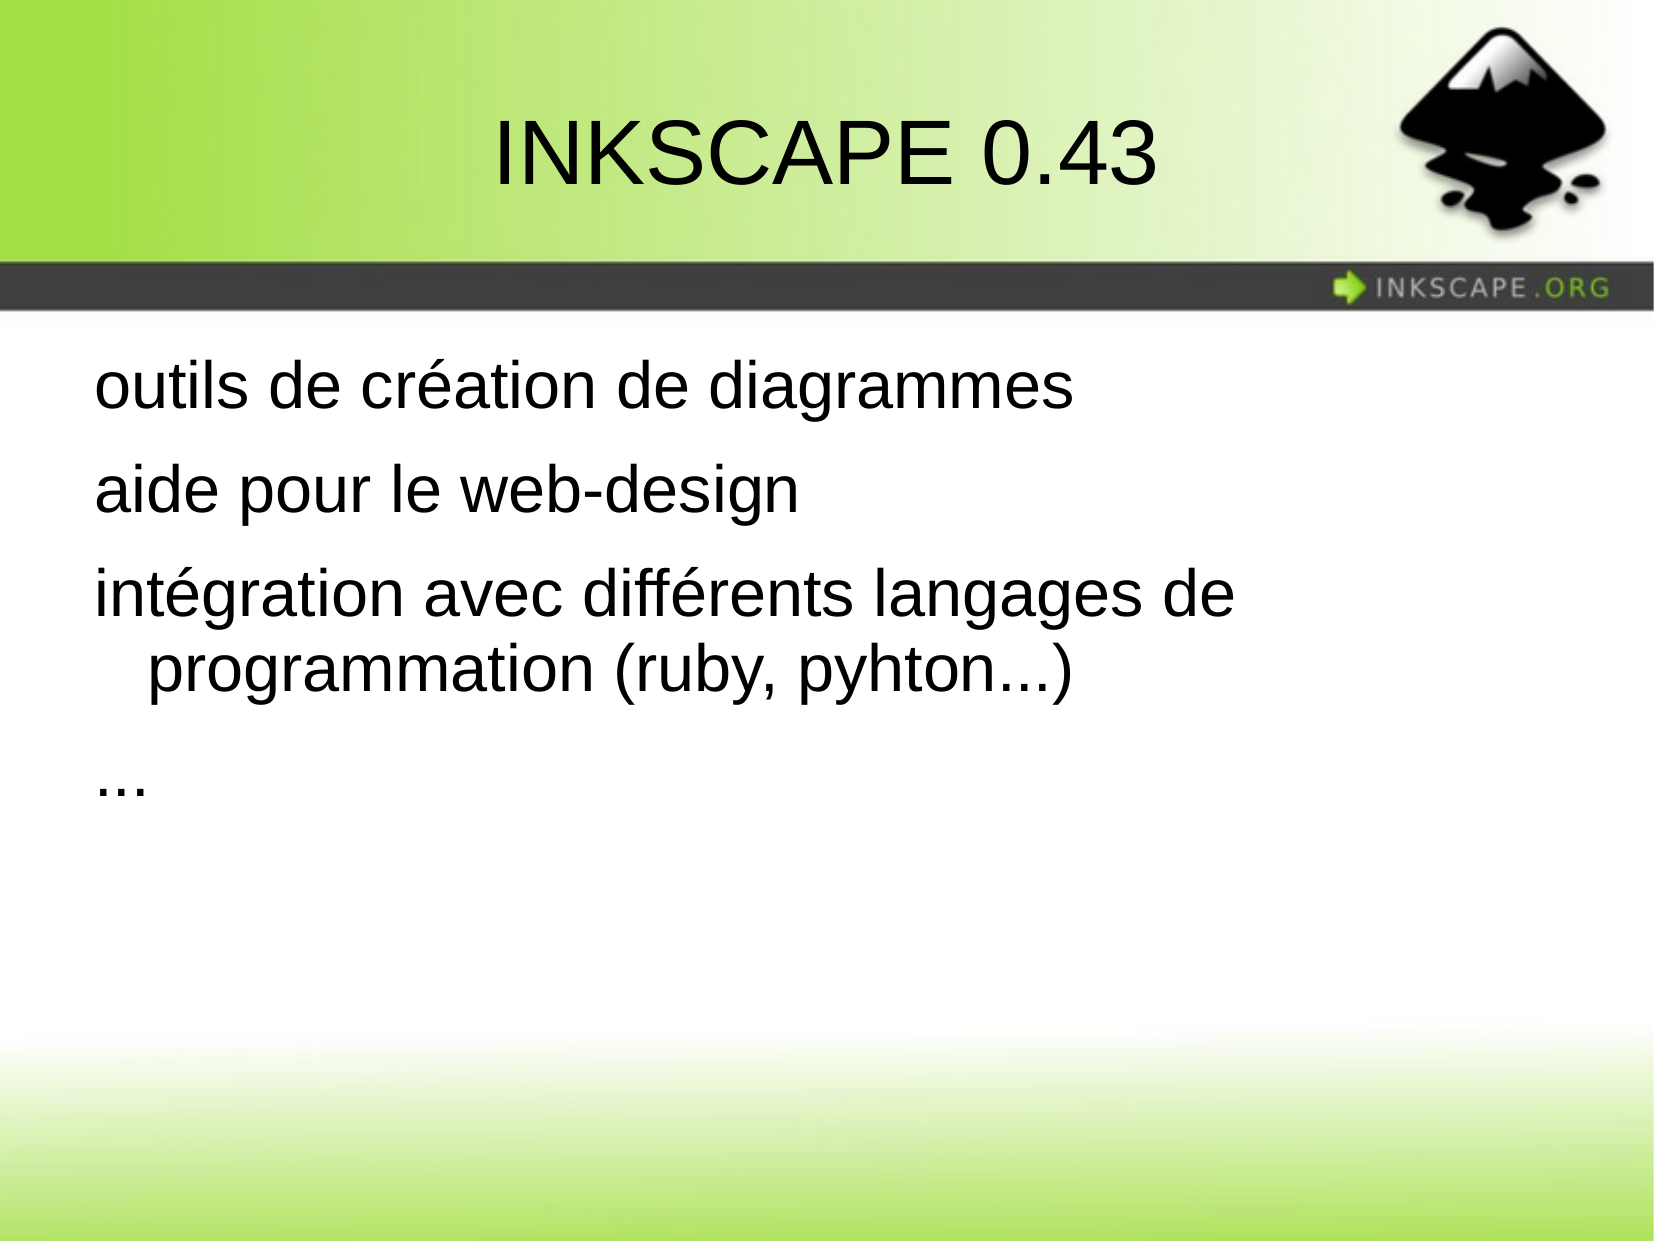

# INKSCAPE 0.43
outils de création de diagrammes
aide pour le web-design
intégration avec différents langages de programmation (ruby, pyhton...)
...